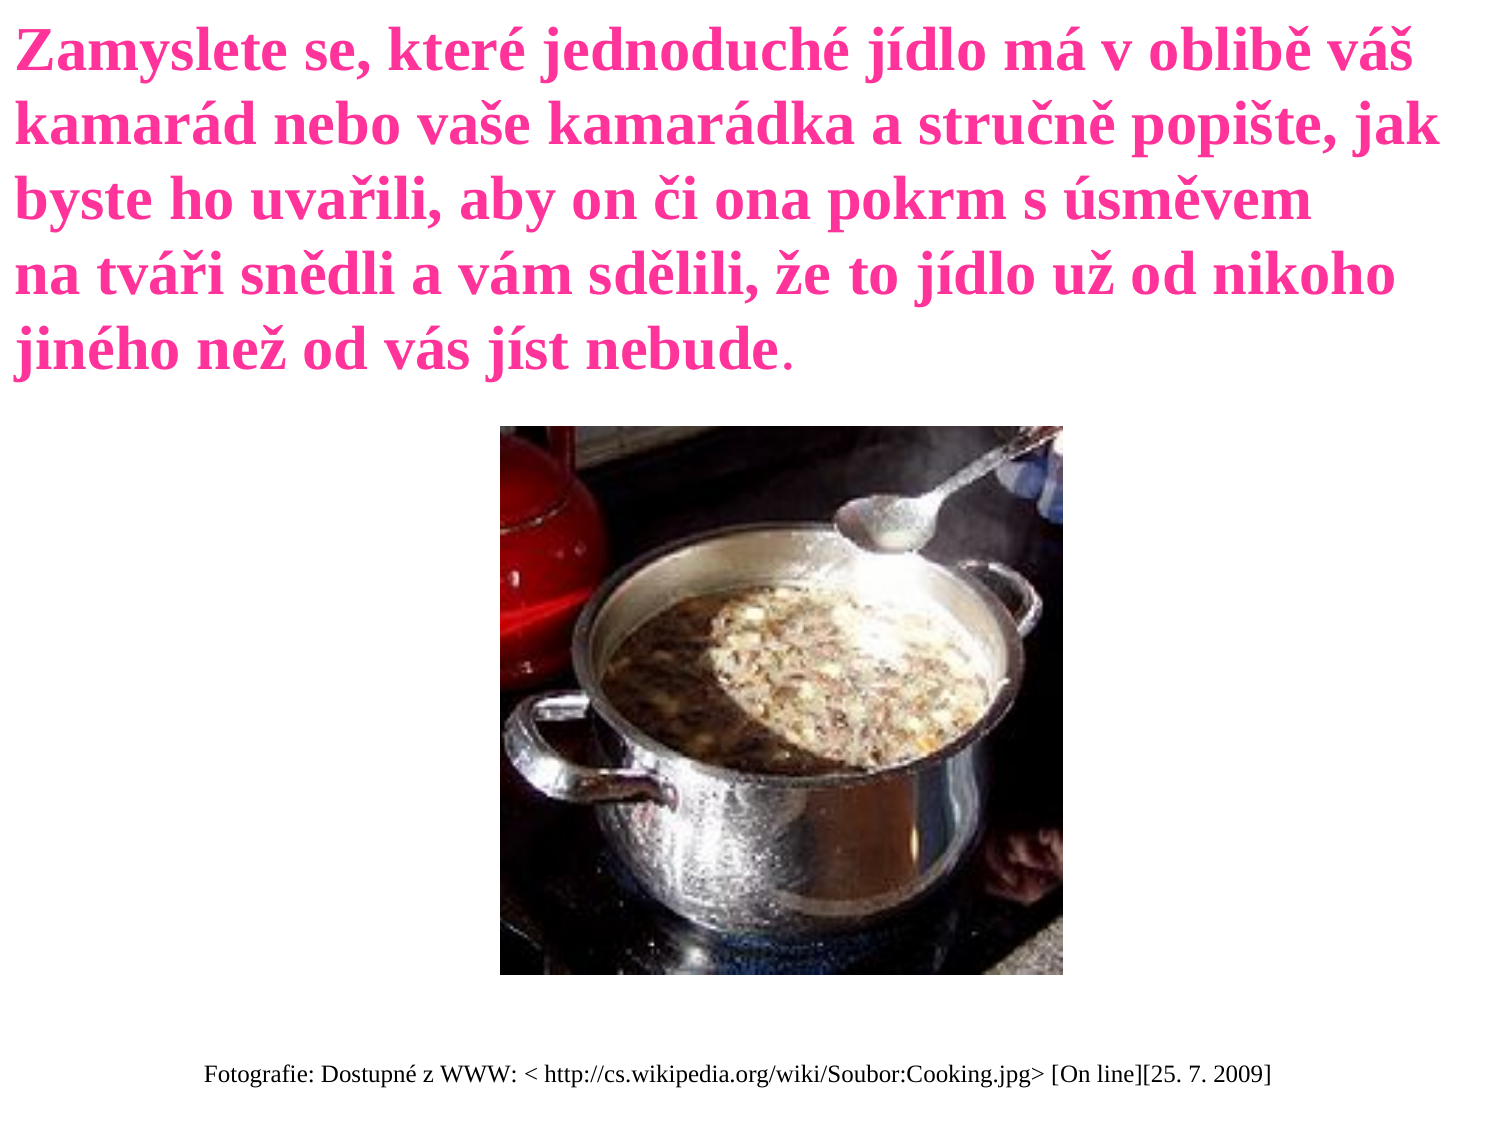

Zamyslete se, které jednoduché jídlo má v oblibě váš kamarád nebo vaše kamarádka a stručně popište, jak byste ho uvařili, aby on či ona pokrm s úsměvem
na tváři snědli a vám sdělili, že to jídlo už od nikoho jiného než od vás jíst nebude.
Fotografie: Dostupné z WWW: < http://cs.wikipedia.org/wiki/Soubor:Cooking.jpg> [On line][25. 7. 2009]